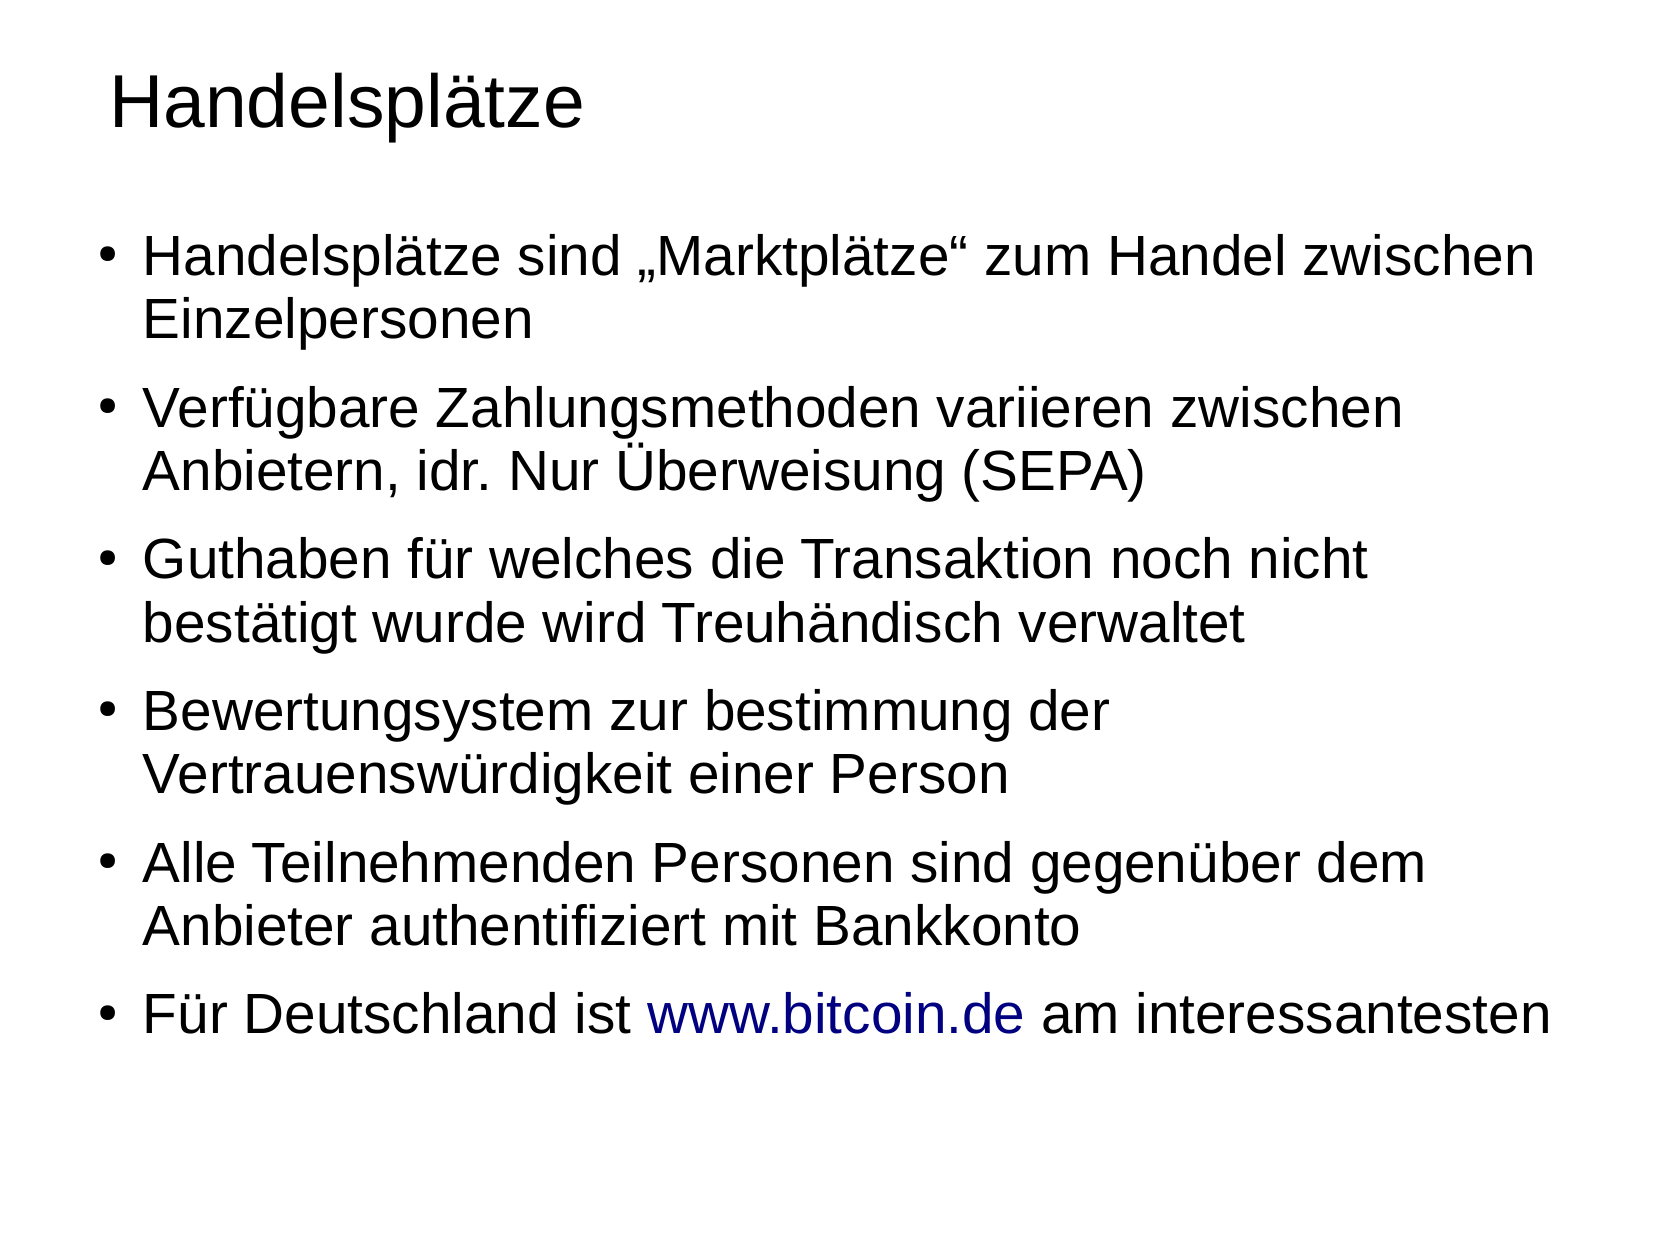

# Handelsplätze
Handelsplätze sind „Marktplätze“ zum Handel zwischen Einzelpersonen
Verfügbare Zahlungsmethoden variieren zwischen Anbietern, idr. Nur Überweisung (SEPA)
Guthaben für welches die Transaktion noch nicht bestätigt wurde wird Treuhändisch verwaltet
Bewertungsystem zur bestimmung der Vertrauenswürdigkeit einer Person
Alle Teilnehmenden Personen sind gegenüber dem Anbieter authentifiziert mit Bankkonto
Für Deutschland ist www.bitcoin.de am interessantesten